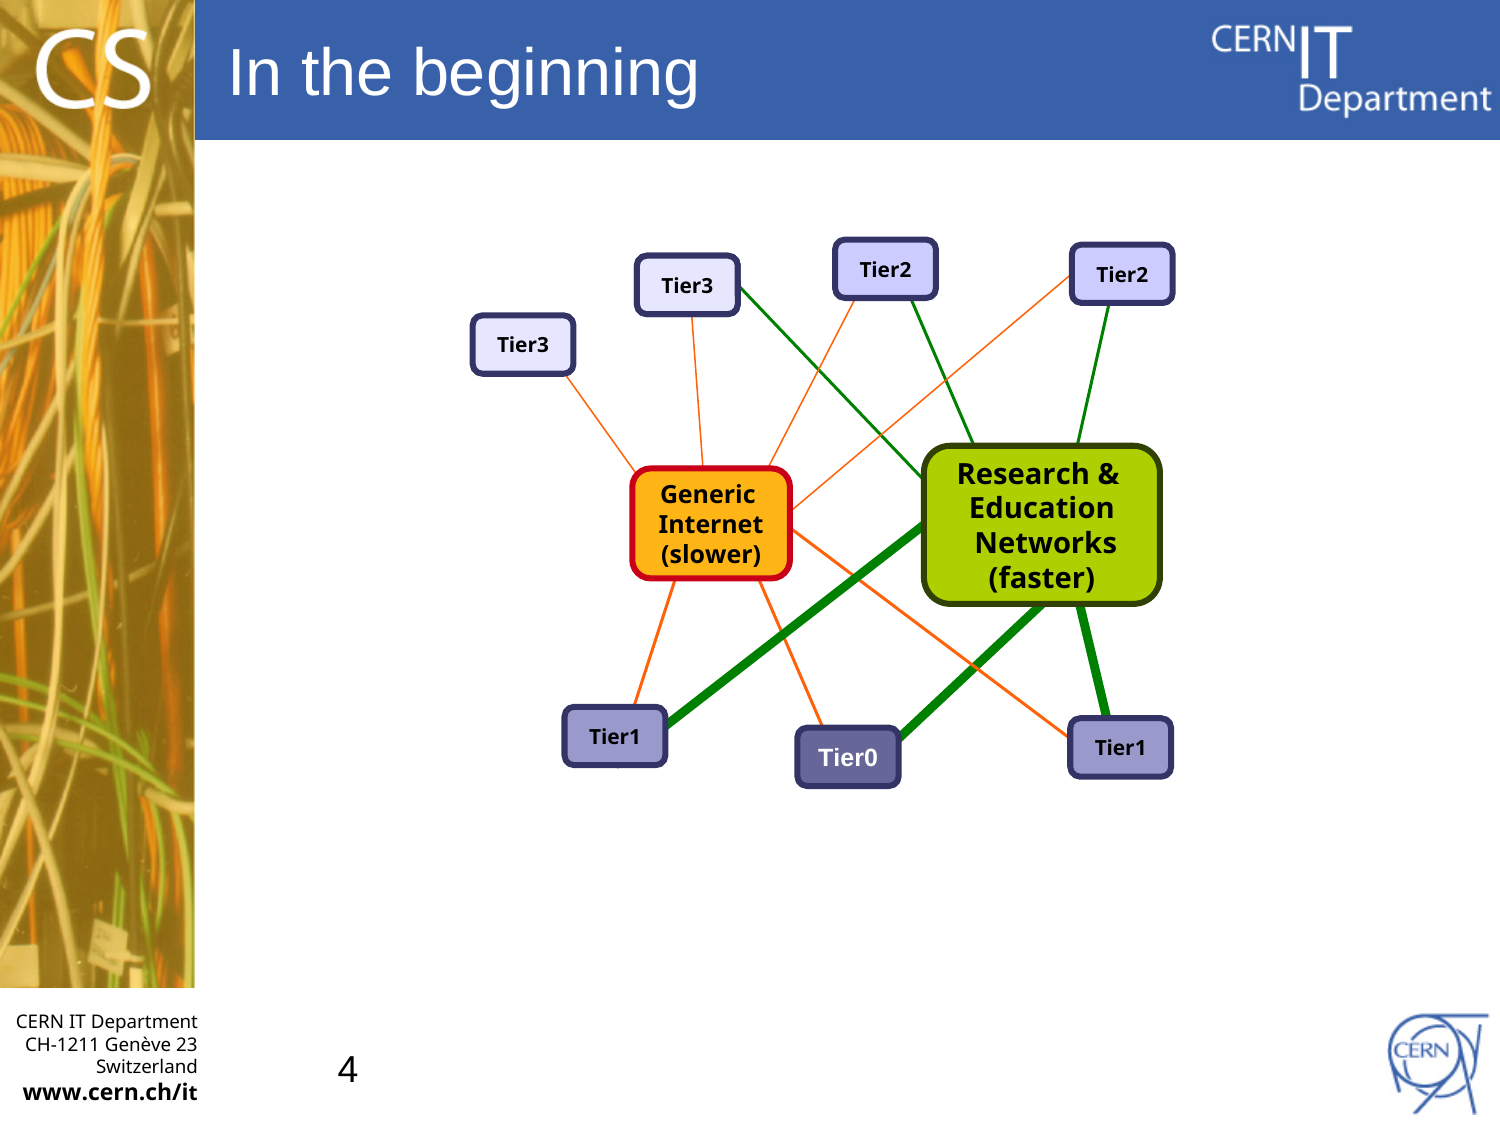

In the beginning
Tier2
Tier2
Tier2
Tier3
Tier3
Research &
Education
 Networks
(faster)
Generic
Internet
(slower)
Tier1
Tier1
Tier0